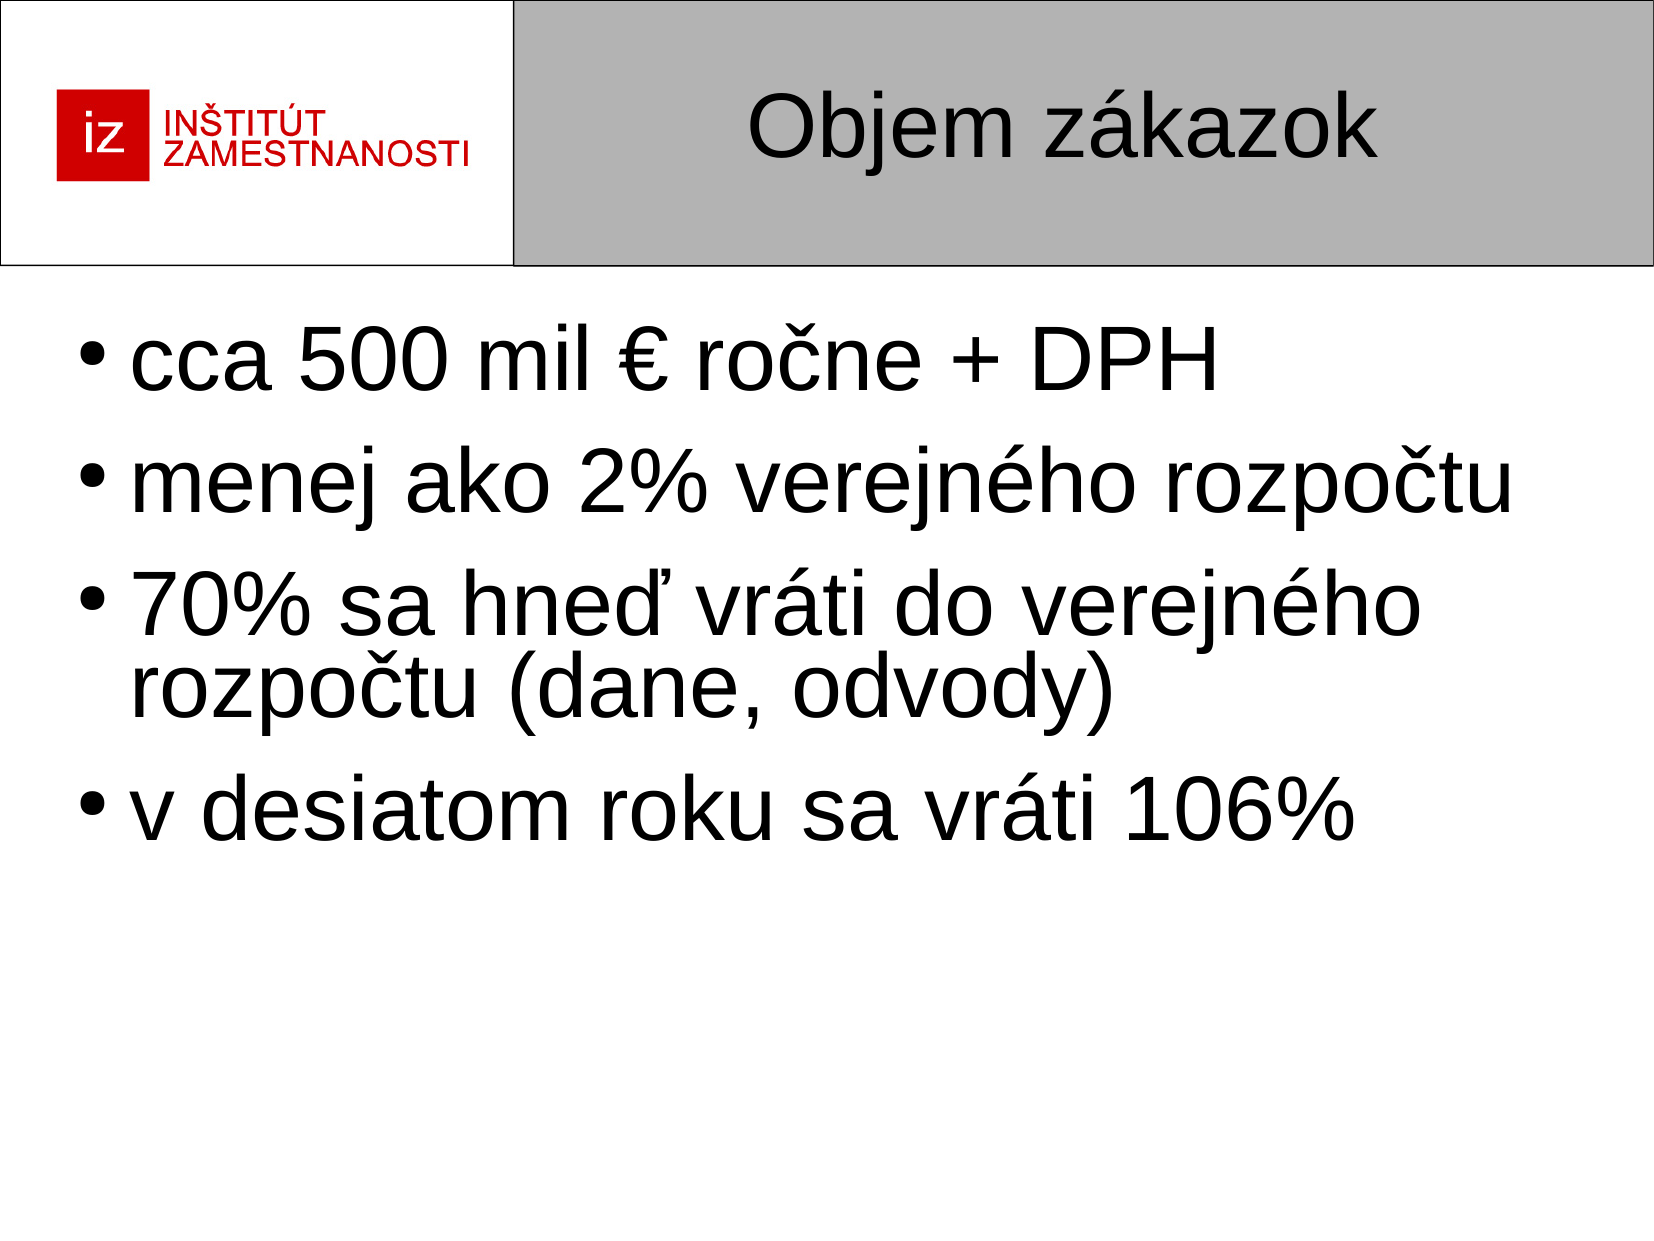

# Objem zákazok
cca 500 mil € ročne + DPH
menej ako 2% verejného rozpočtu
70% sa hneď vráti do verejného rozpočtu (dane, odvody)
v desiatom roku sa vráti 106%